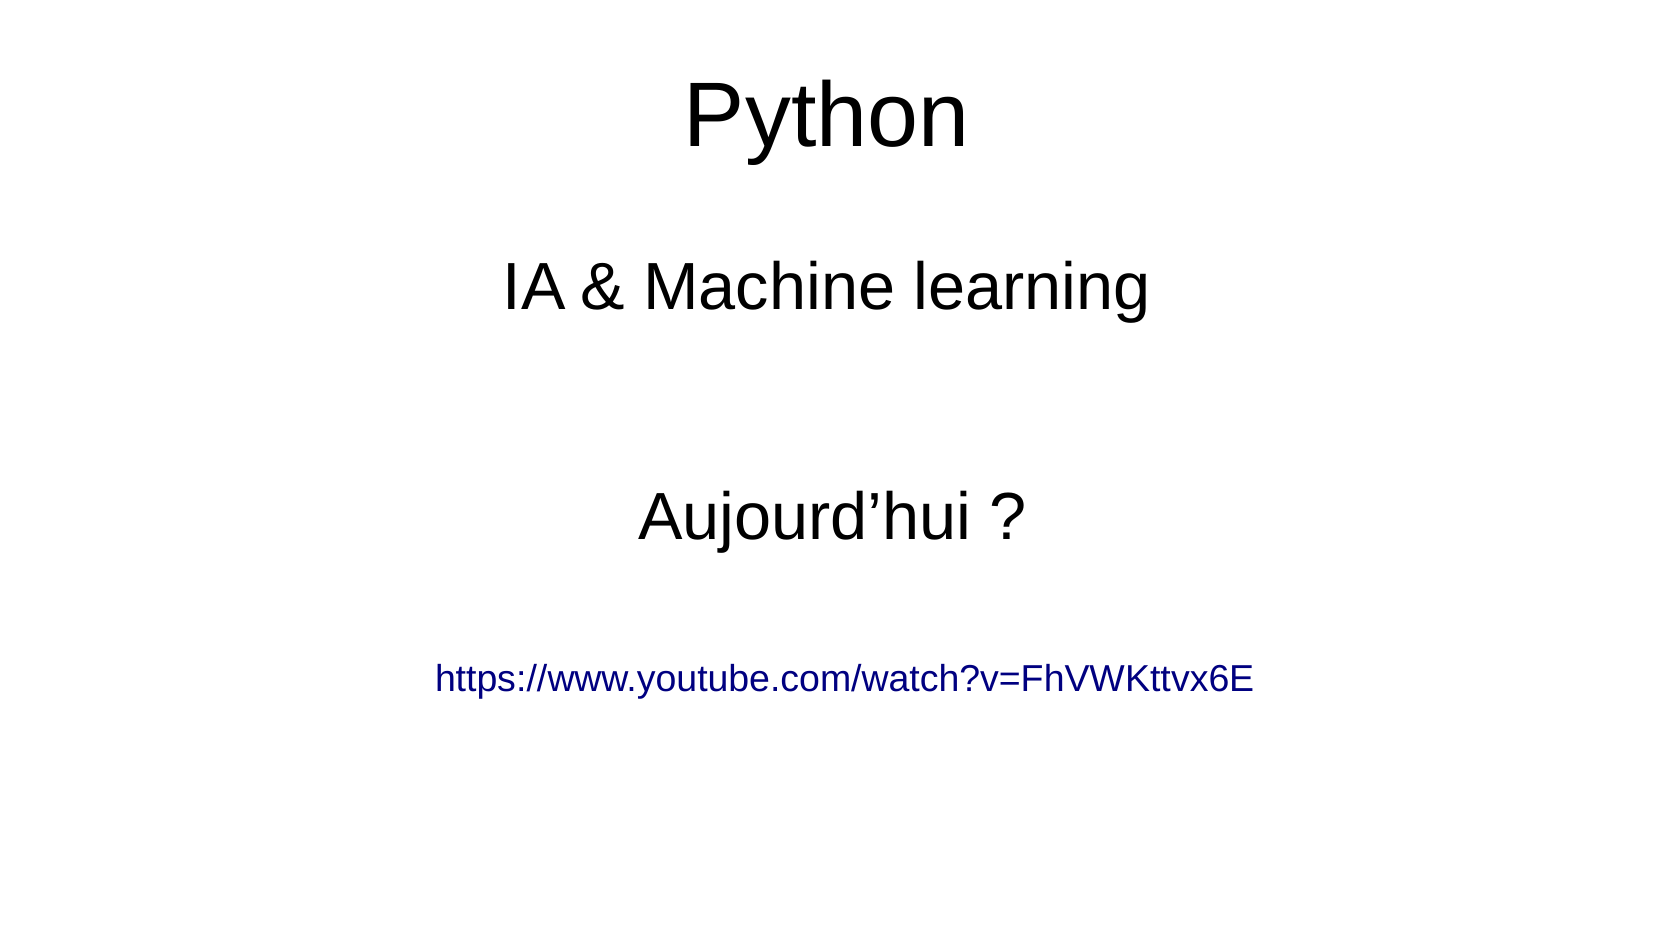

# Python
IA & Machine learning
Aujourd’hui ?
https://www.youtube.com/watch?v=FhVWKttvx6E